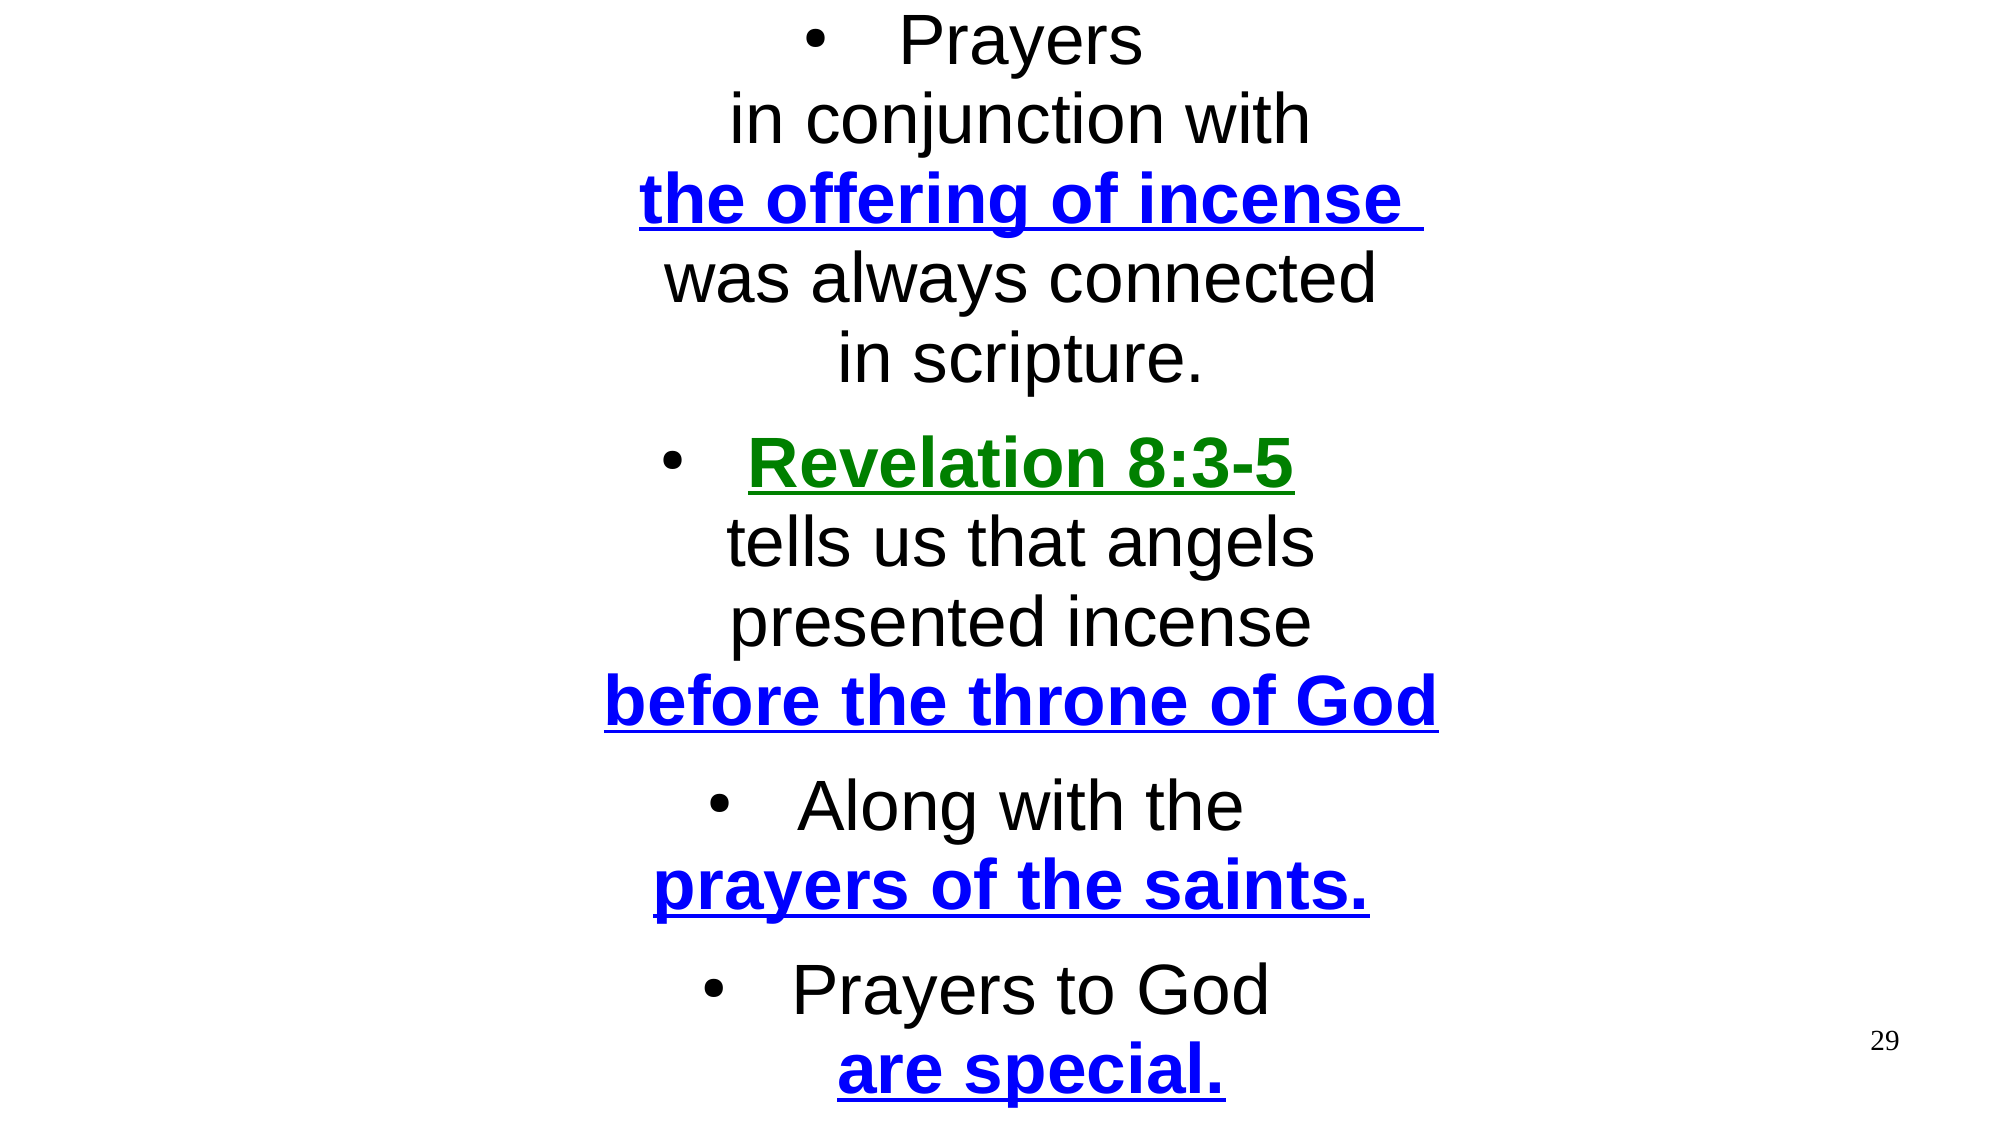

# Prayers in conjunction with the offering of incense was always connected in scripture.
Revelation 8:3-5
tells us that angels
presented incense
before the throne of God
Along with the
prayers of the saints.
Prayers to God
are special.
29